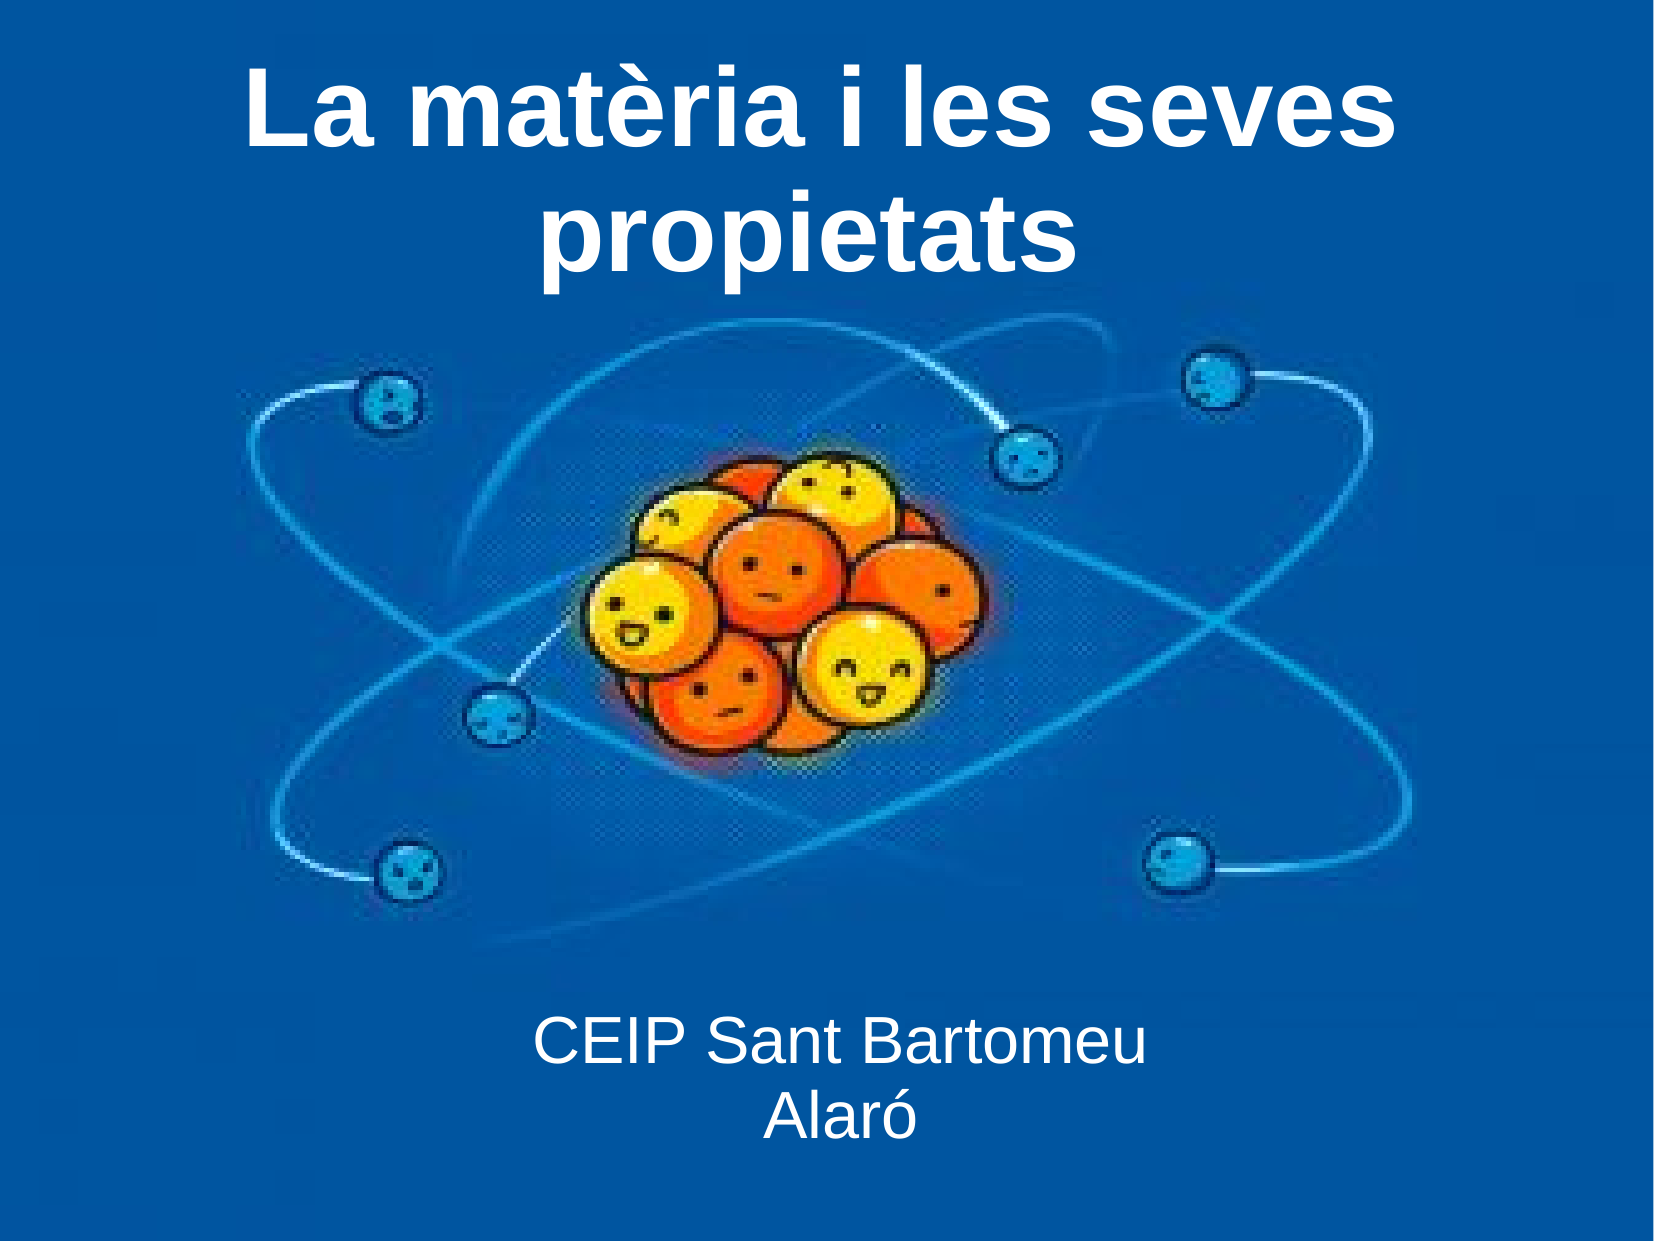

# La matèria i les seves propietats
CEIP Sant Bartomeu
Alaró